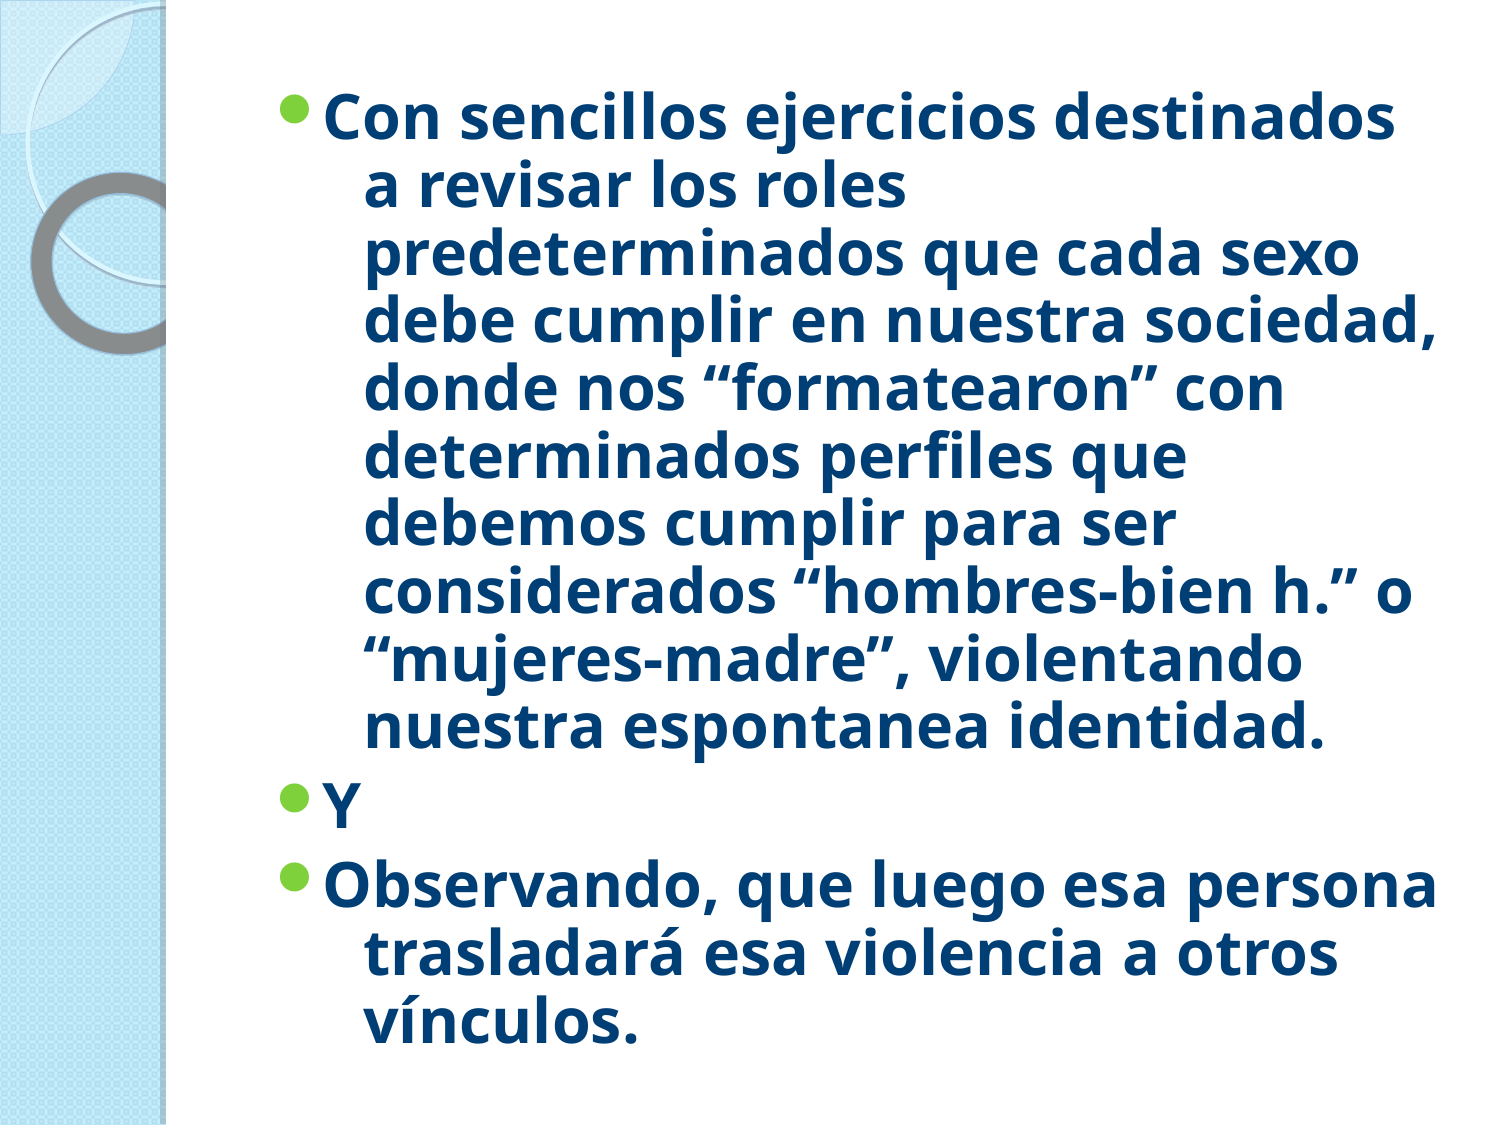

# Con sencillos ejercicios destinados a revisar los roles predeterminados que cada sexo debe cumplir en nuestra sociedad, donde nos “formatearon” con determinados perfiles que debemos cumplir para ser considerados “hombres-bien h.” o “mujeres-madre”, violentando nuestra espontanea identidad.
Y
Observando, que luego esa persona trasladará esa violencia a otros vínculos.